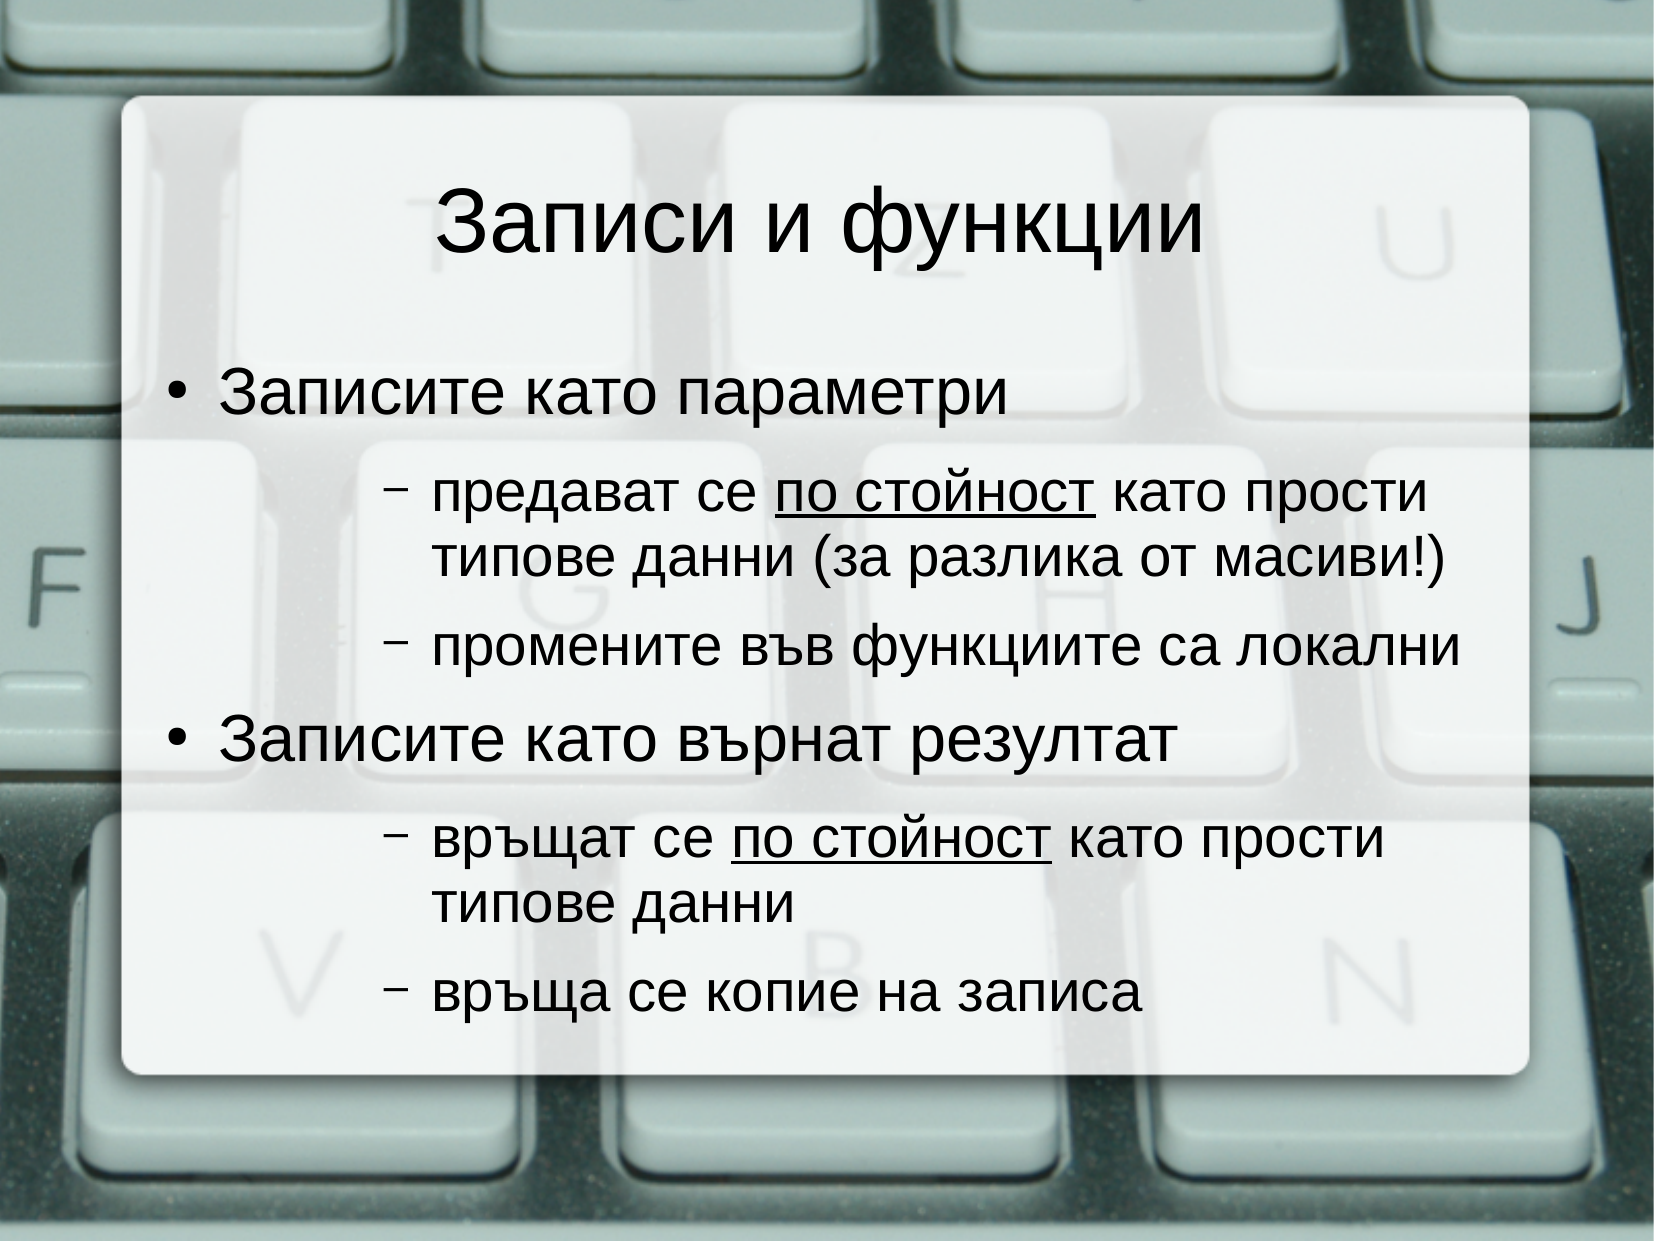

# Записи и функции
Записите като параметри
предават се по стойност като прости типове данни (за разлика от масиви!)
промените във функциите са локални
Записите като върнат резултат
връщат се по стойност като прости типове данни
връща се копие на записа